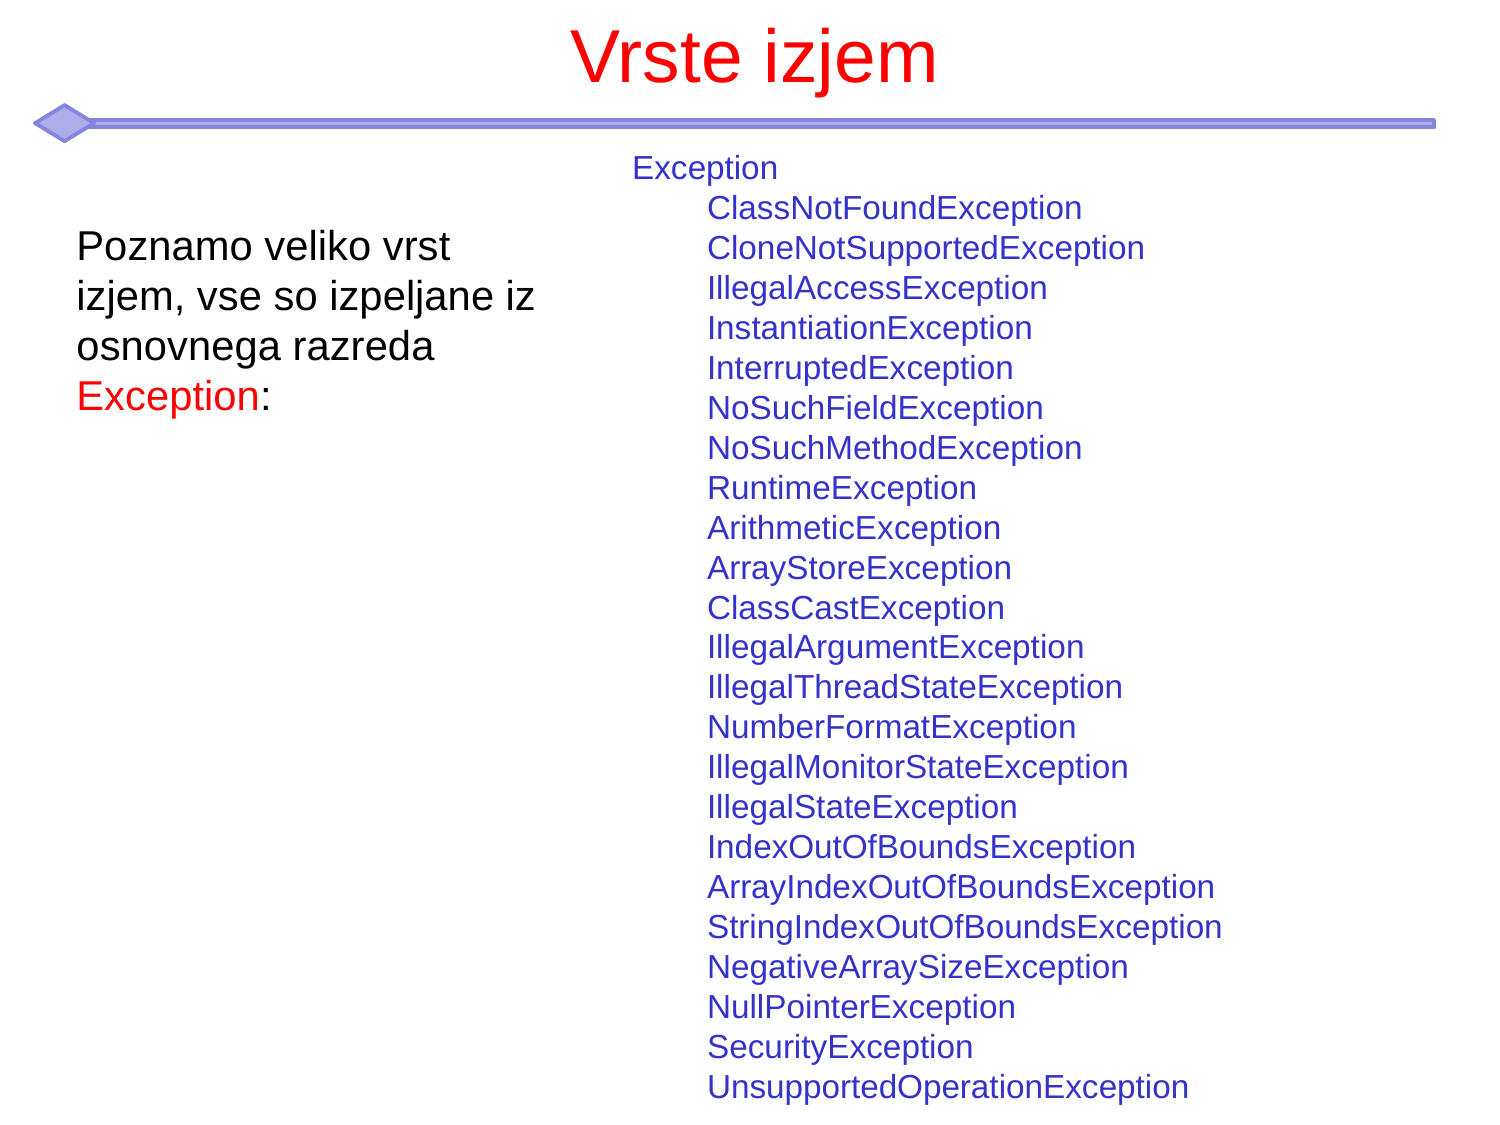

# Vrste izjem
Exception
ClassNotFoundException
CloneNotSupportedException
IllegalAccessException
InstantiationException
InterruptedException
NoSuchFieldException
NoSuchMethodException
RuntimeException
ArithmeticException
ArrayStoreException
ClassCastException
IllegalArgumentException
IllegalThreadStateException
NumberFormatException
IllegalMonitorStateException
IllegalStateException
IndexOutOfBoundsException
ArrayIndexOutOfBoundsException
StringIndexOutOfBoundsException
NegativeArraySizeException
NullPointerException
SecurityException
UnsupportedOperationException
Poznamo veliko vrst izjem, vse so izpeljane iz osnovnega razreda Exception: